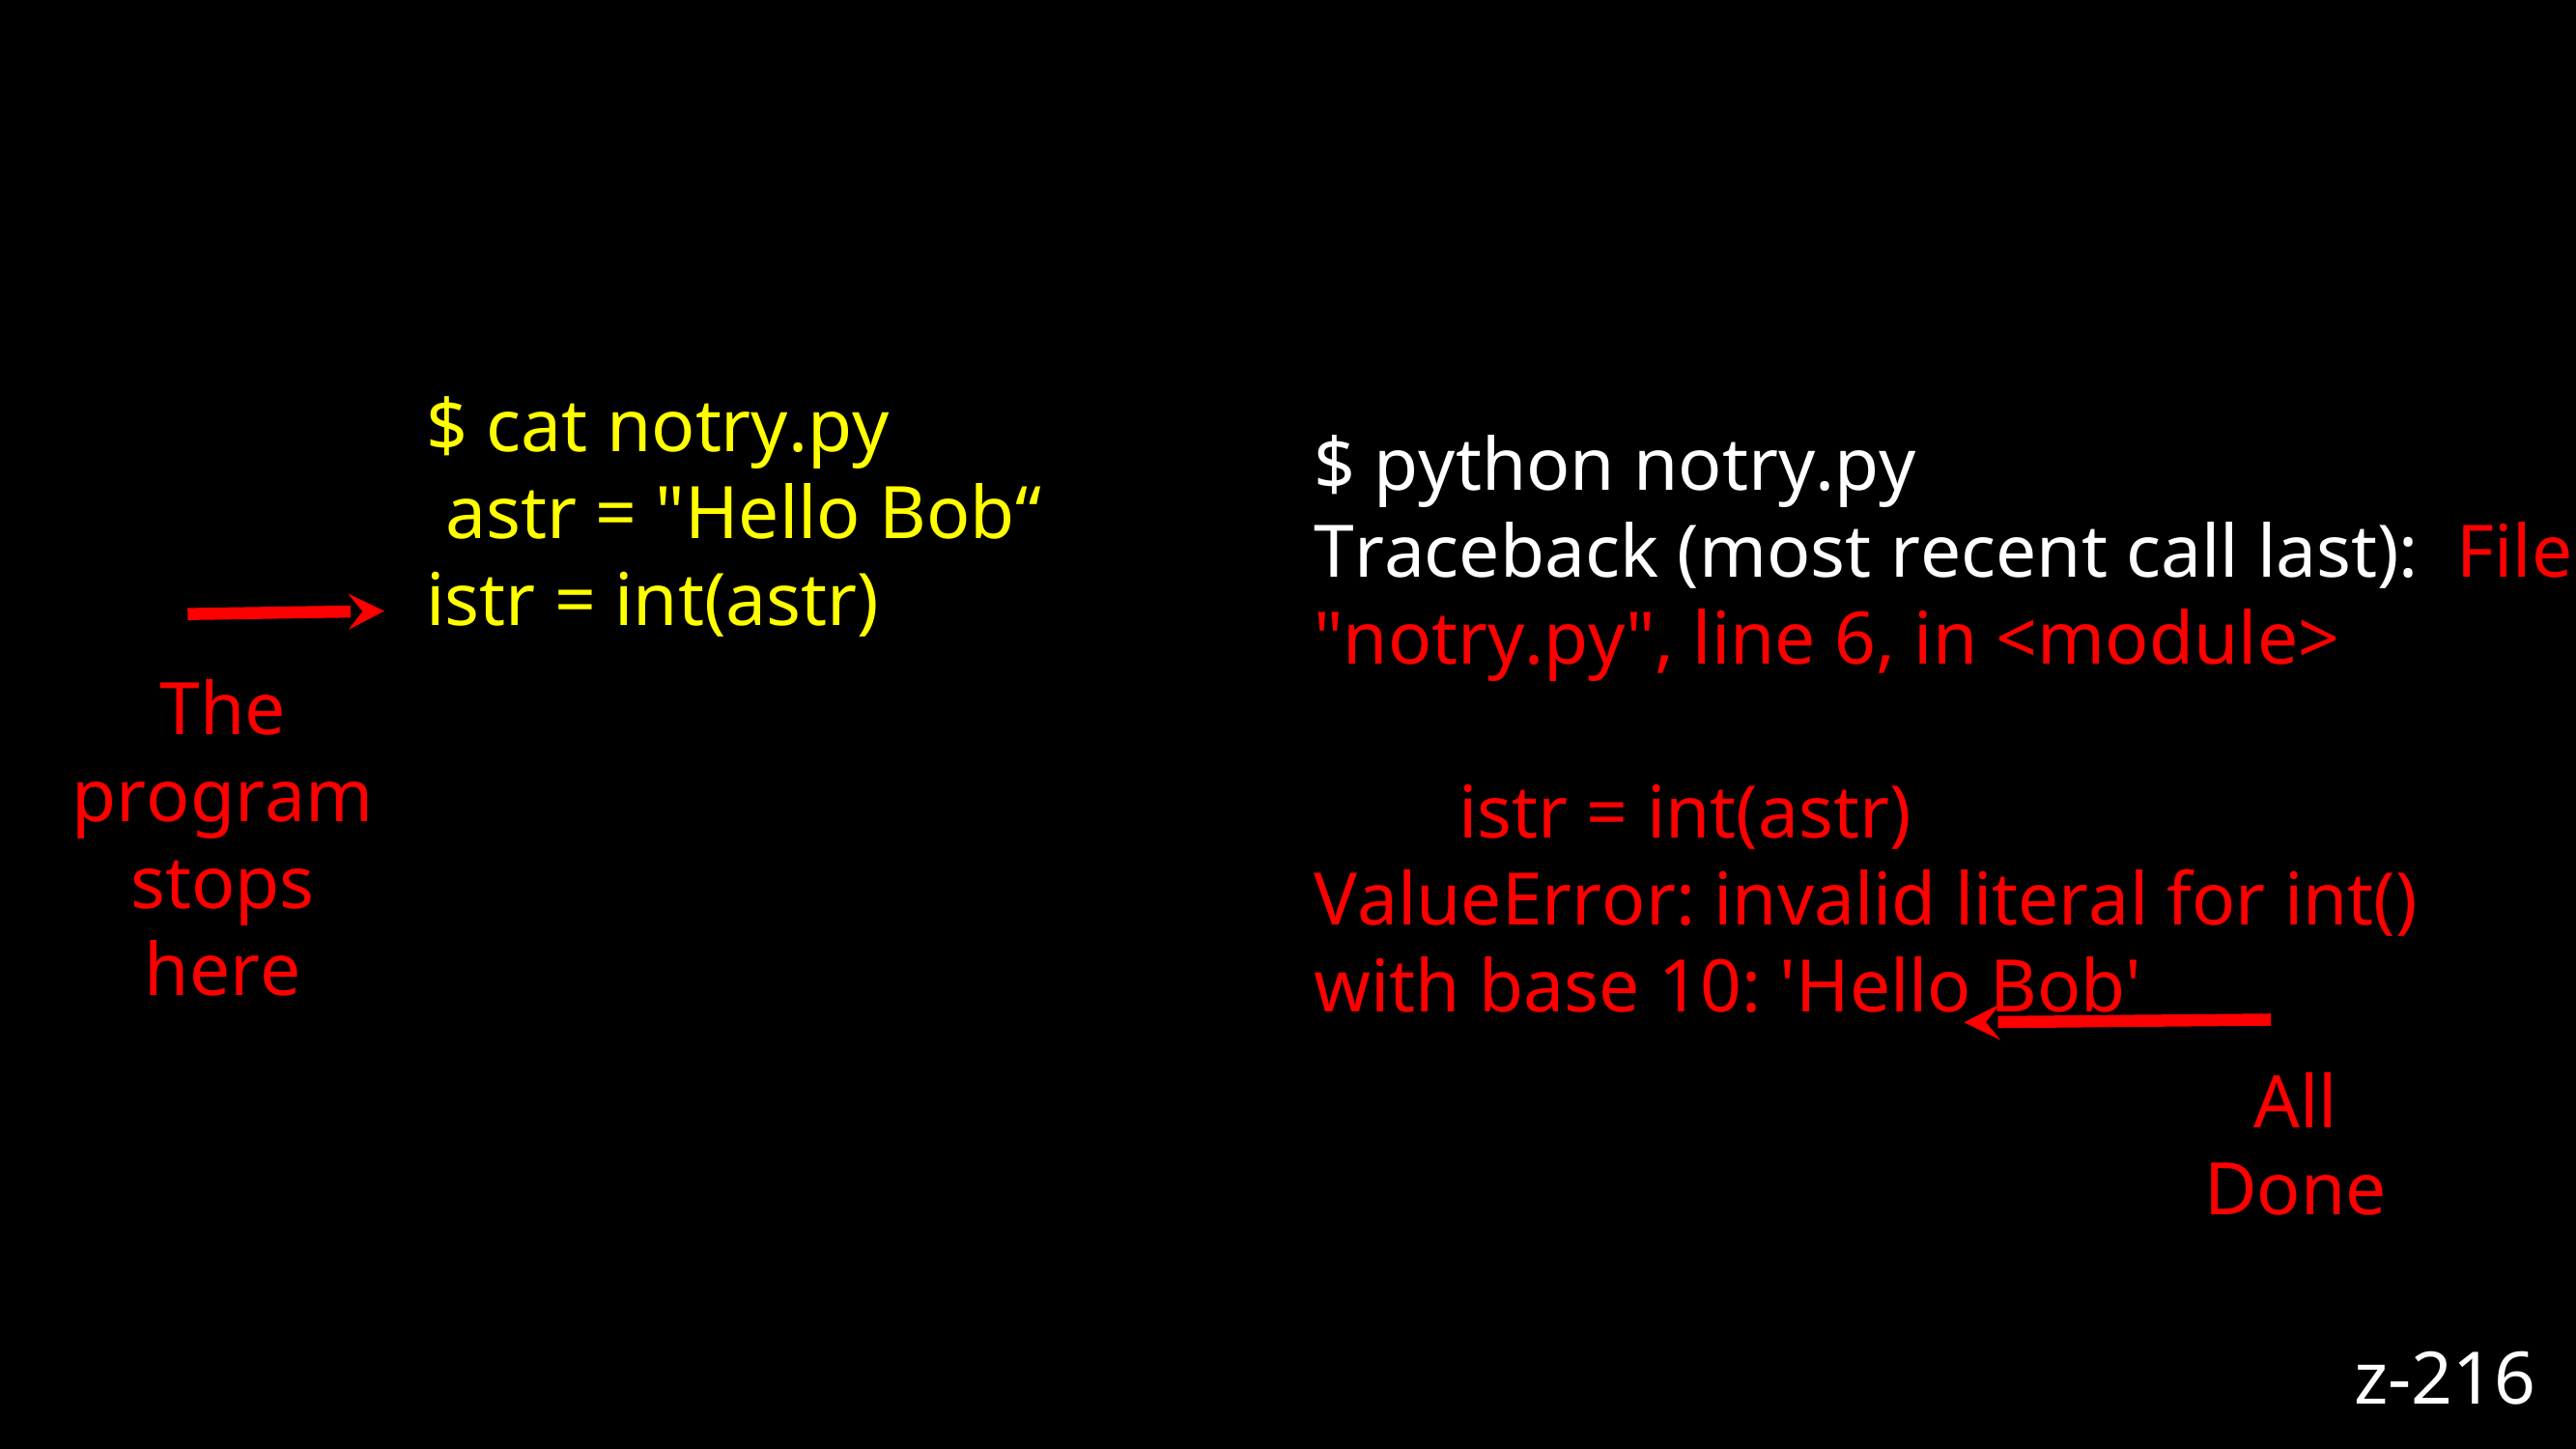

$ cat notry.py
 astr = "Hello Bob“
istr = int(astr)
$ python notry.py
Traceback (most recent call last): File "notry.py", line 6, in <module>
	istr = int(astr)
ValueError: invalid literal for int() with base 10: 'Hello Bob'
The program stops here
All
Done
z-216